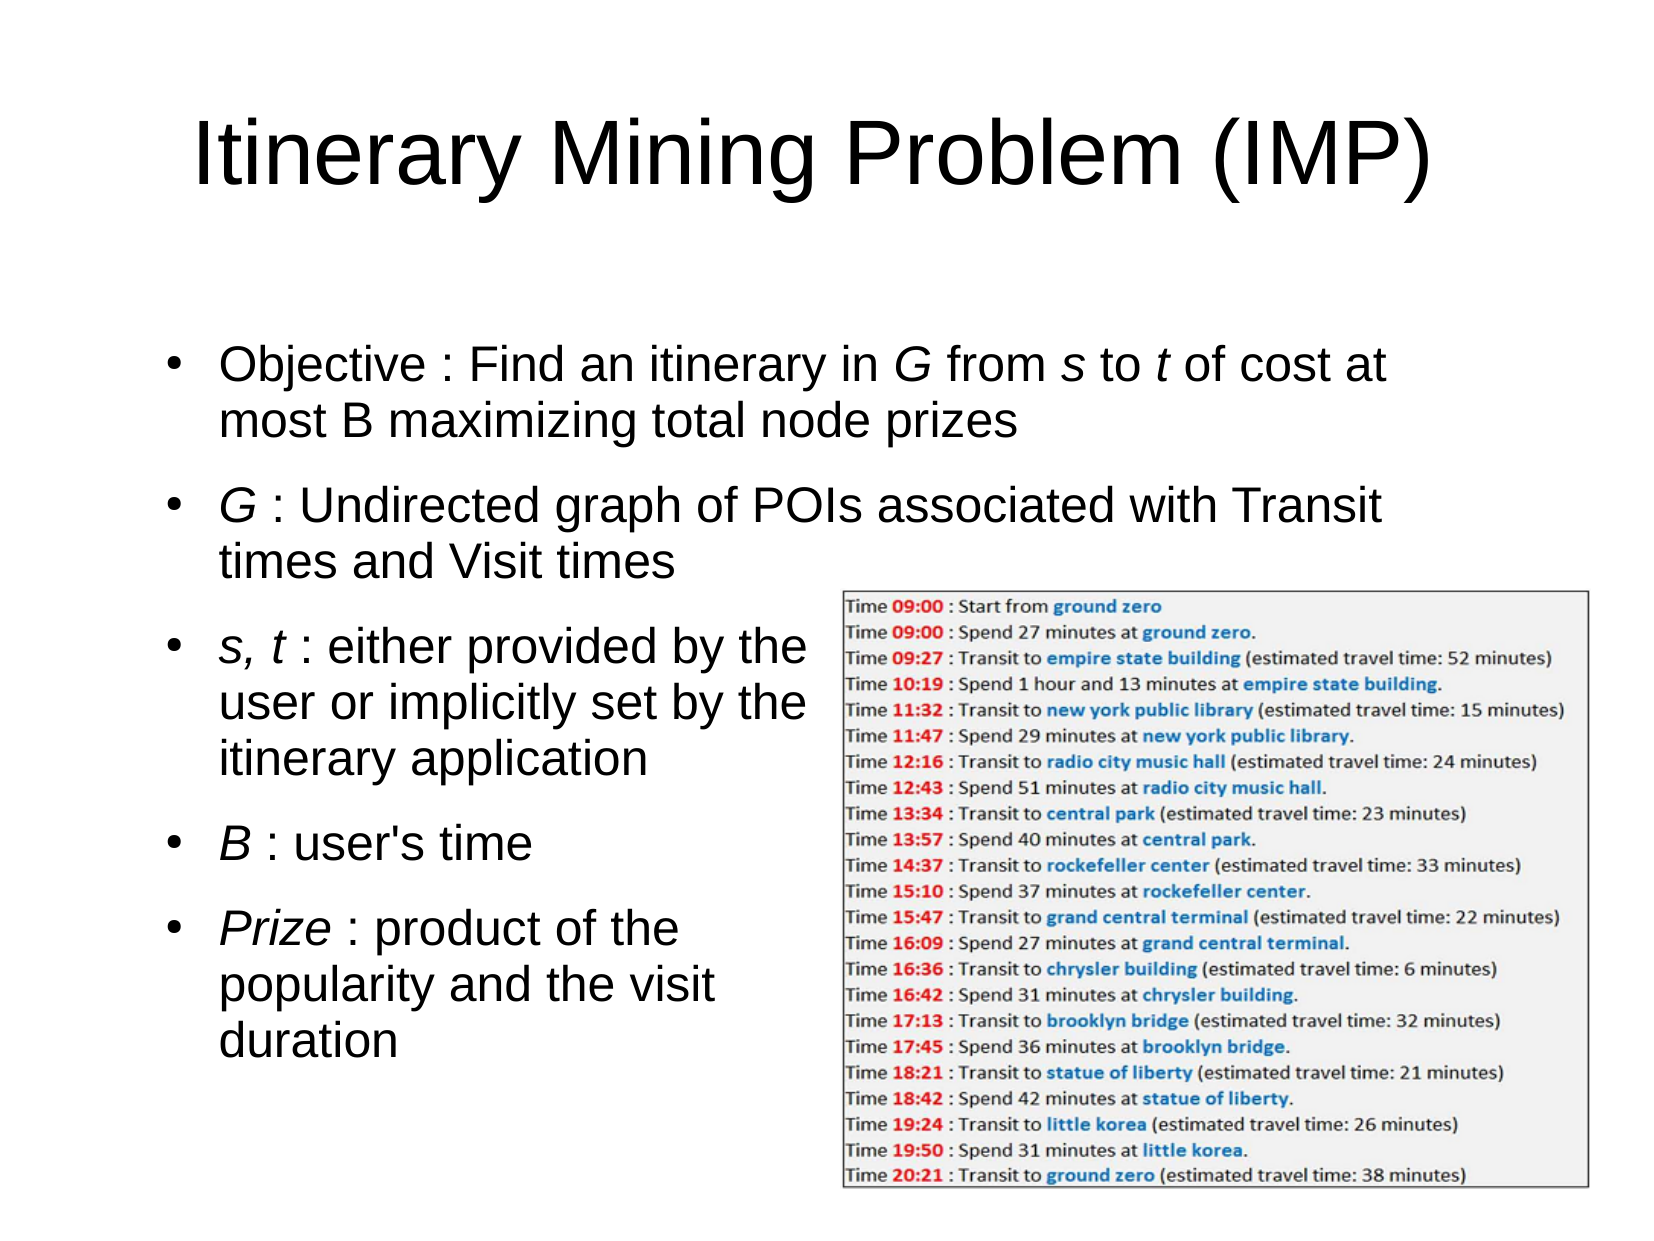

# Itinerary Mining Problem (IMP)
Objective : Find an itinerary in G from s to t of cost at most B maximizing total node prizes
G : Undirected graph of POIs associated with Transit times and Visit times
s, t : either provided by the
user or implicitly set by the
itinerary application
B : user's time
Prize : product of the
popularity and the visit
duration
13